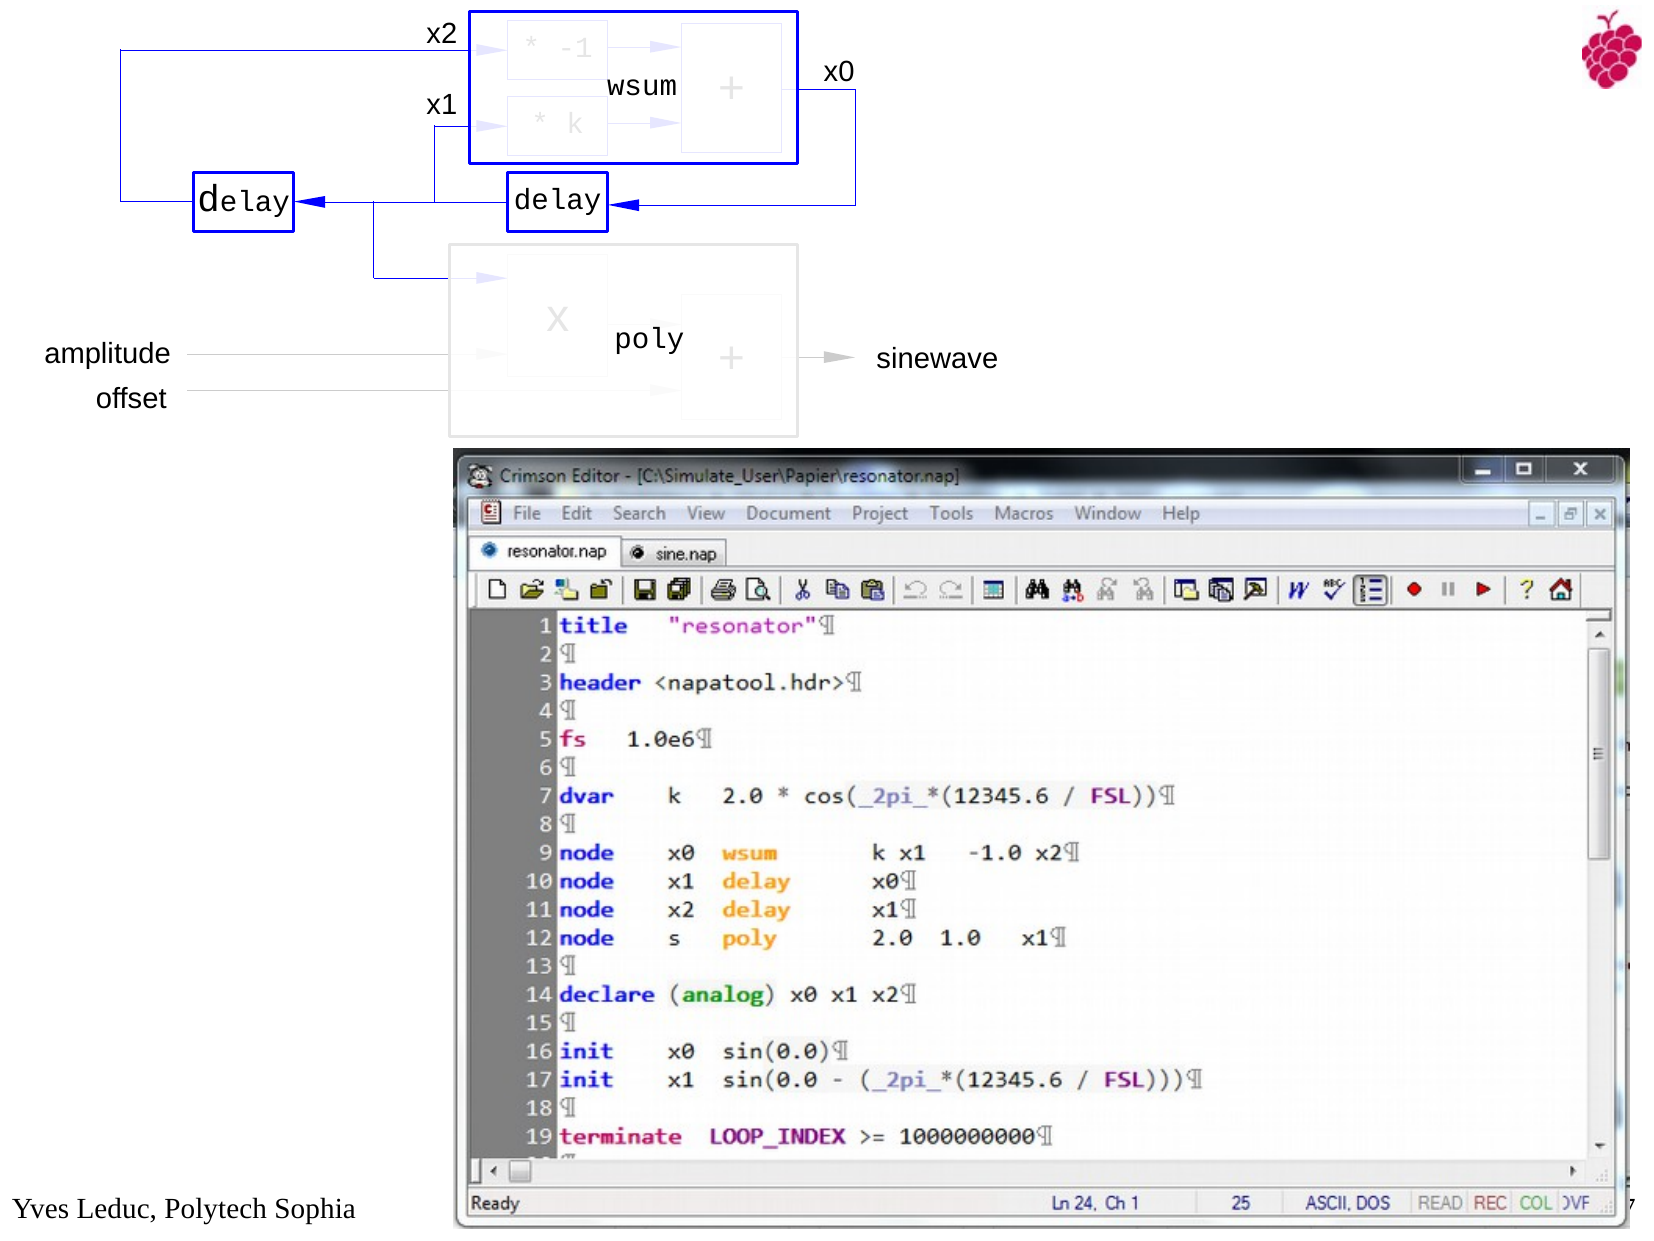

x2
 wsum
* -1
+
x0
x1
* k
delay
delay
 poly
x
+
amplitude
sinewave
offset
Yves Leduc, Polytech Sophia
17